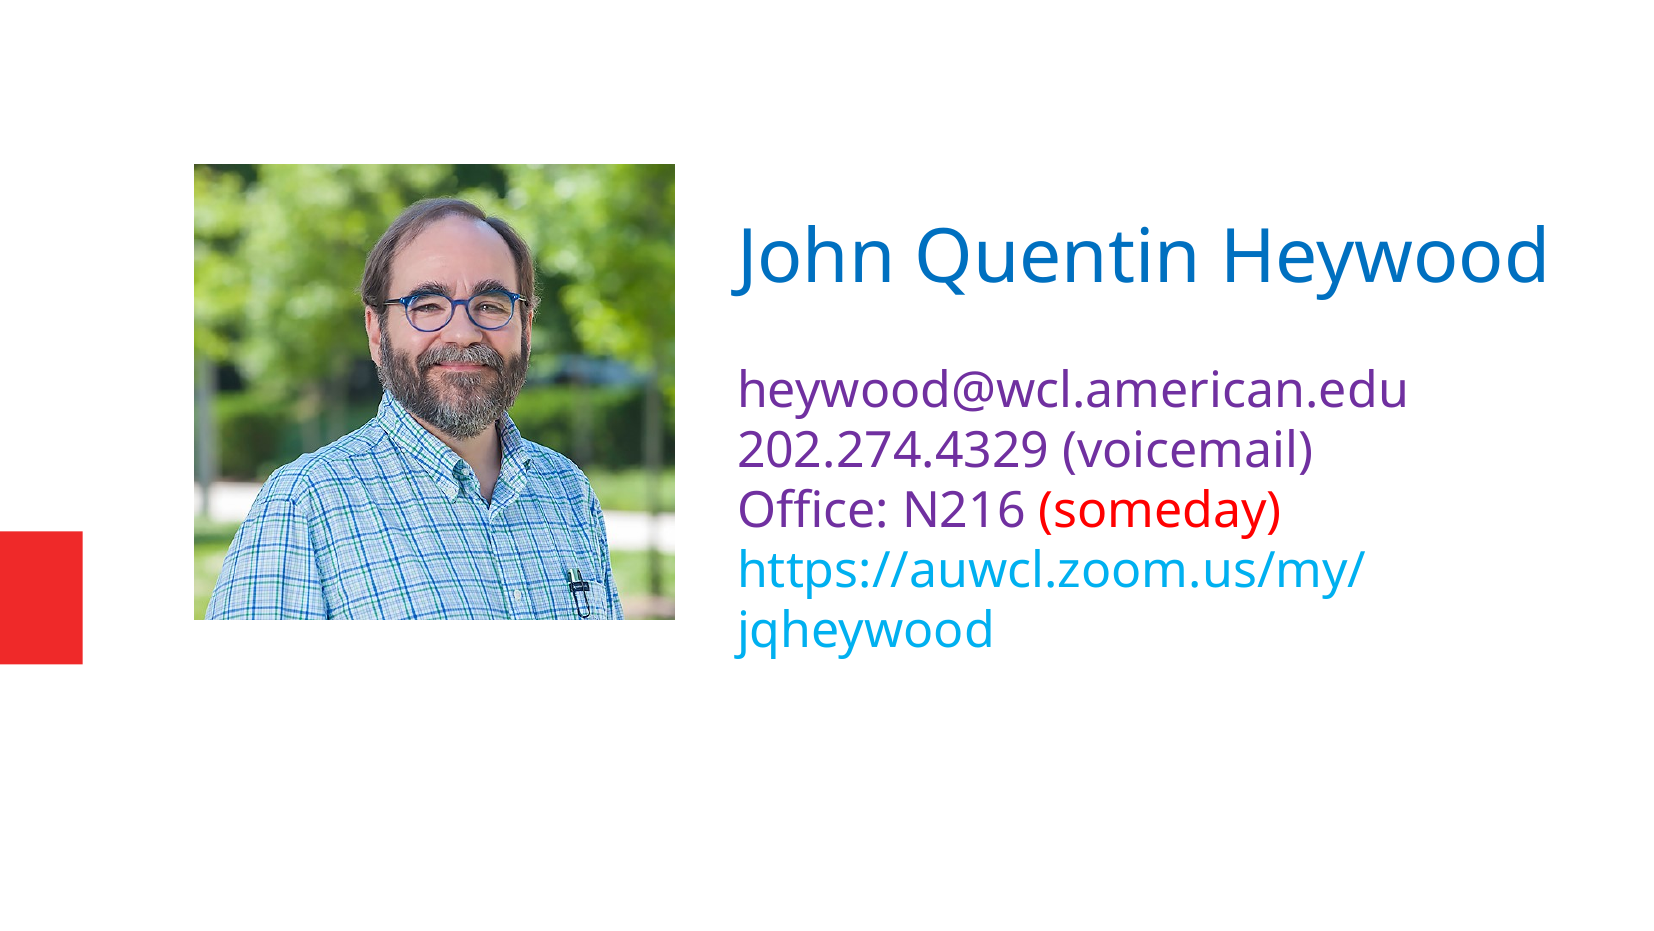

John Quentin Heywood
heywood@wcl.american.edu
202.274.4329 (voicemail)
Office: N216 (someday)
https://auwcl.zoom.us/my/jqheywood